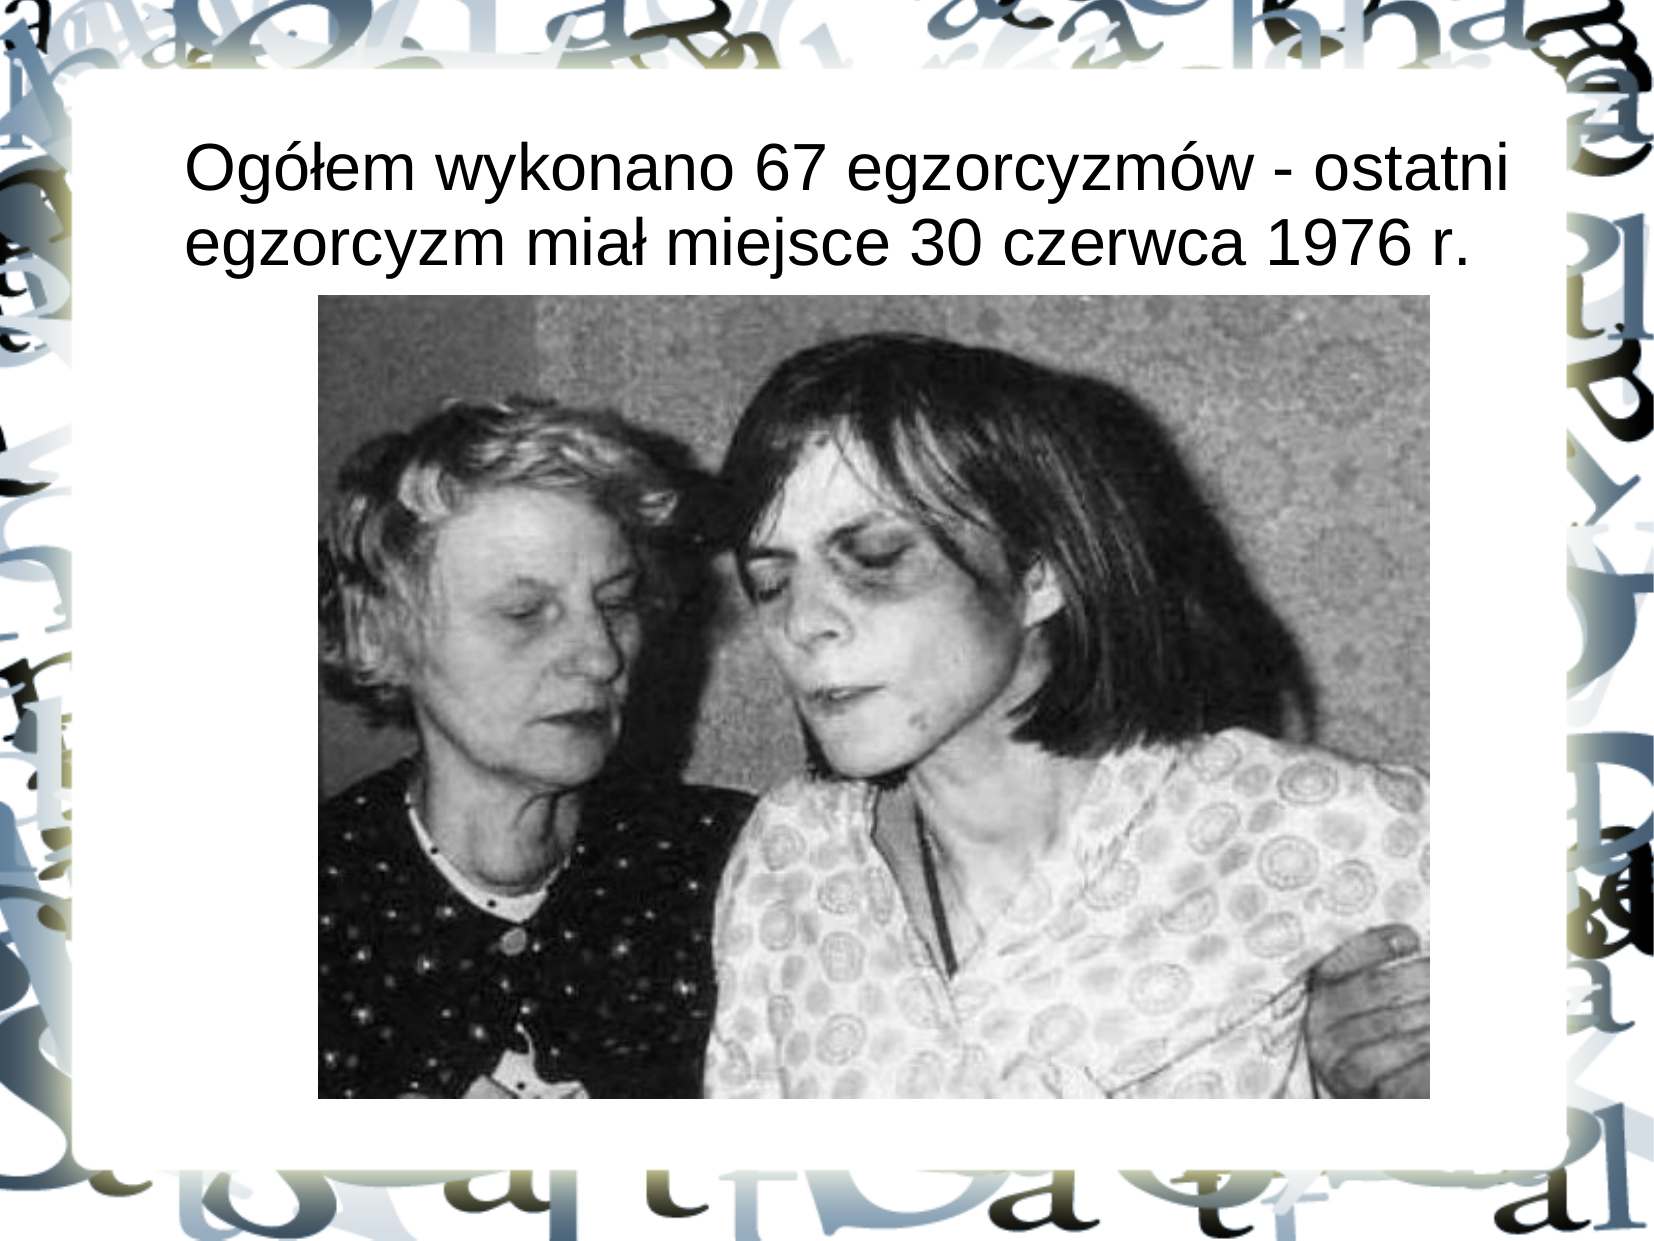

# Ogółem wykonano 67 egzorcyzmów - ostatni egzorcyzm miał miejsce 30 czerwca 1976 r.